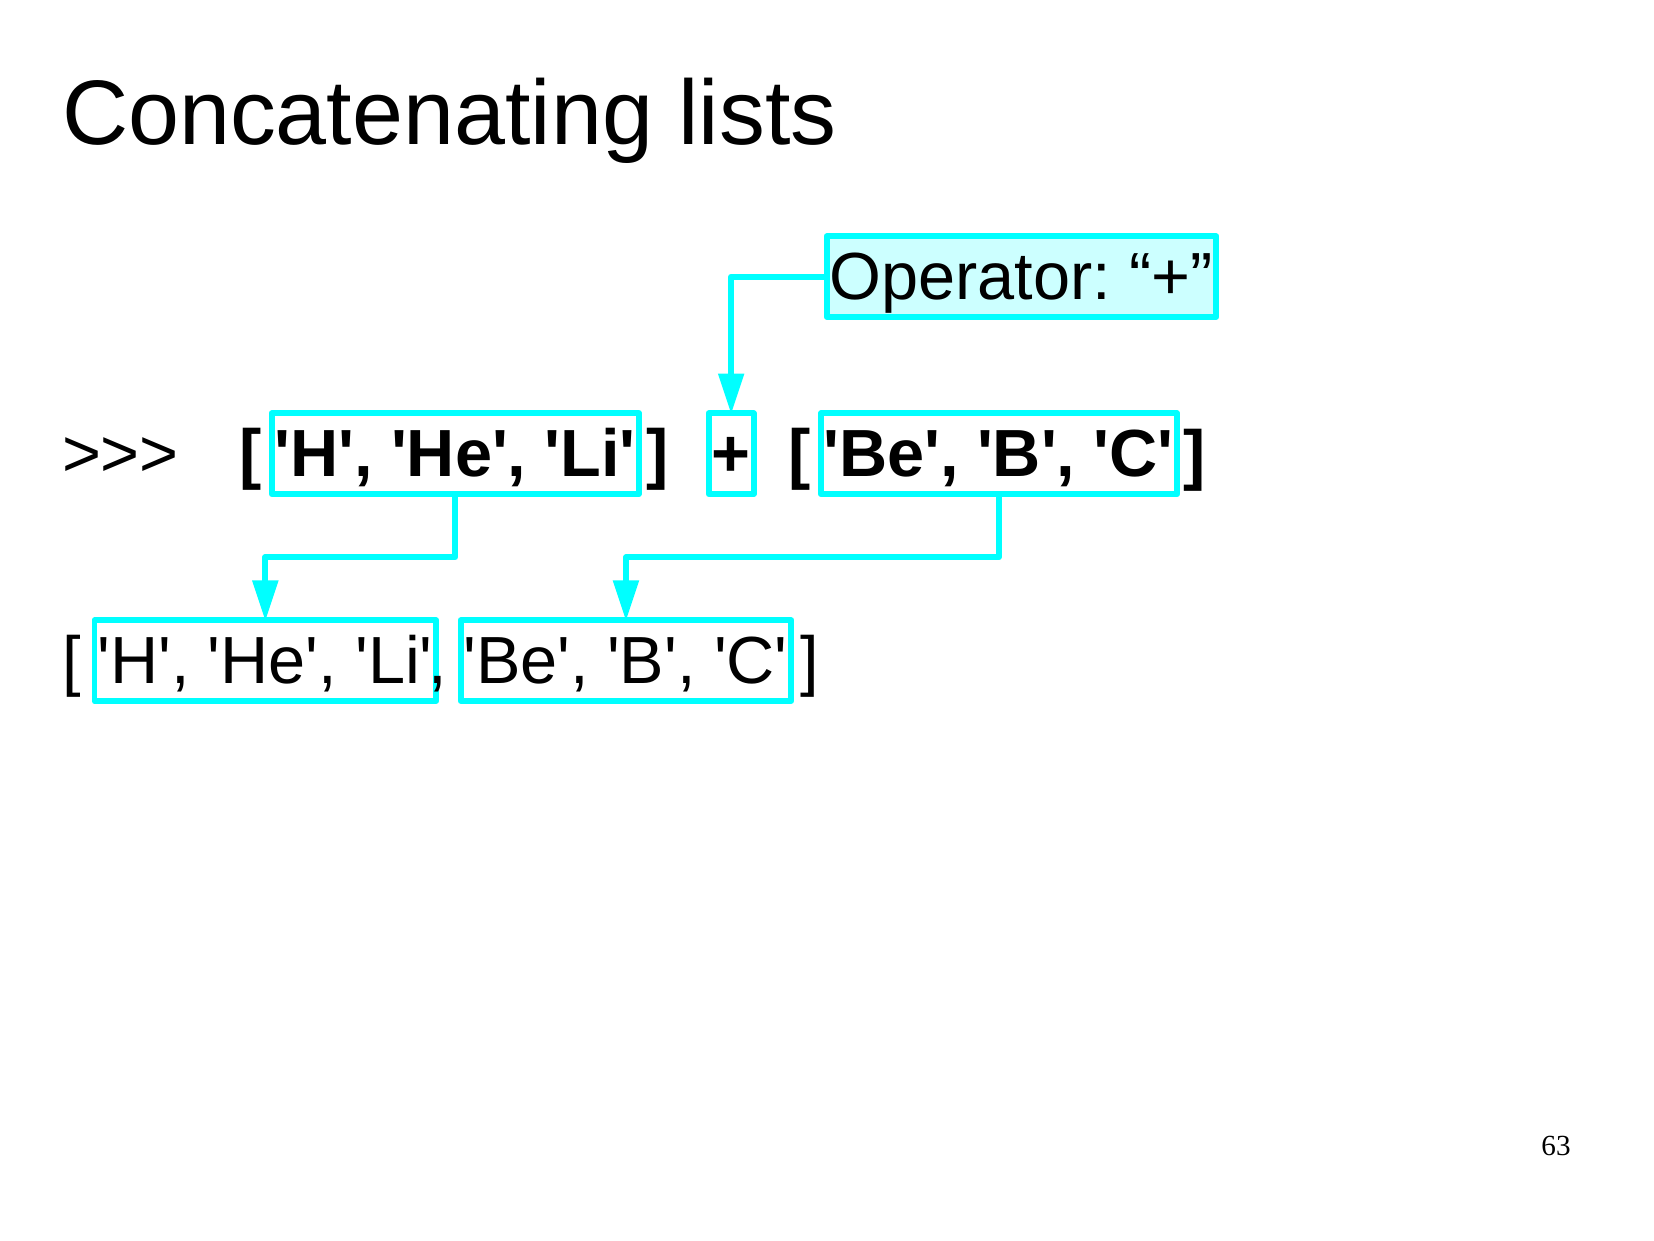

Concatenating lists
Operator: “+”
>>>
'H', 'He', 'Li'
+
[
'Be', 'B', 'C'
]
[
]
[
'H', 'He', 'Li'
,
'Be', 'B', 'C'
]
63